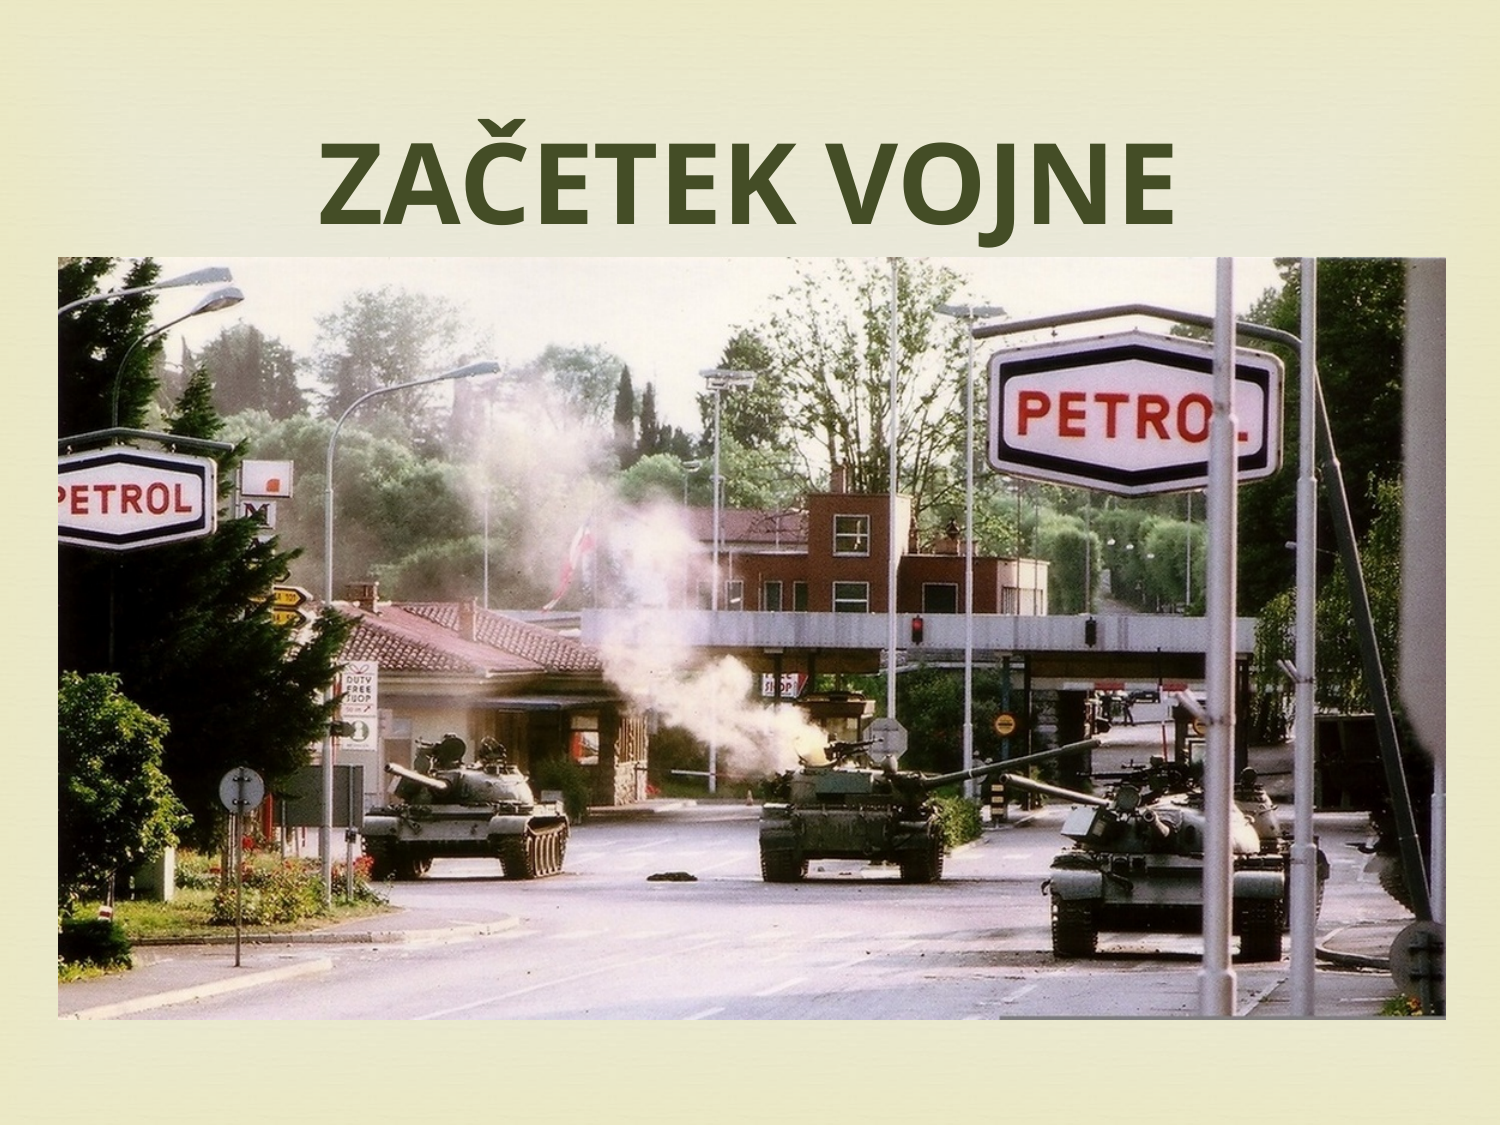

ZAČETEK VOJNE
# Vojaško-policijski nastop je bil v prvi fazi uperjen proti slovenskim mejam in letališču Brnik
JLA je najprej pozivala k predaji prehoda, nato je sledila grožnja z orožjem in nazadnje streljanje v bližino prehoda in v centre odpora